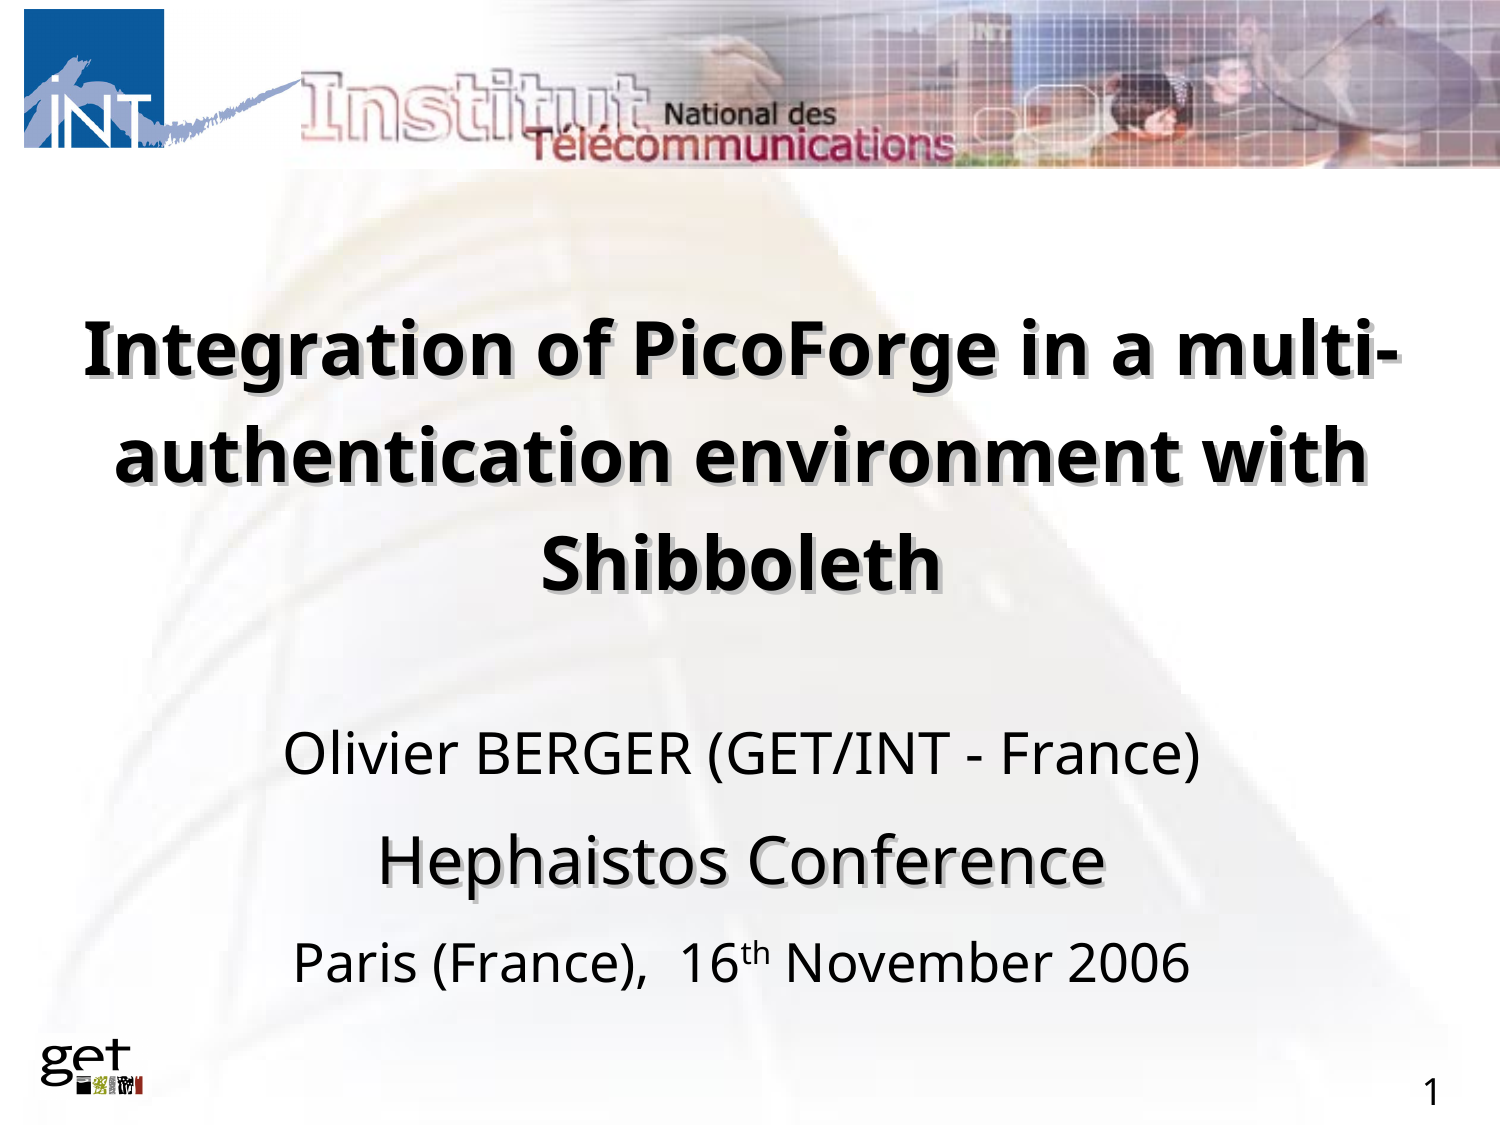

# Integration of PicoForge in a multi-authentication environment with Shibboleth
Olivier BERGER (GET/INT - France)
Hephaistos Conference
Paris (France), 16th November 2006